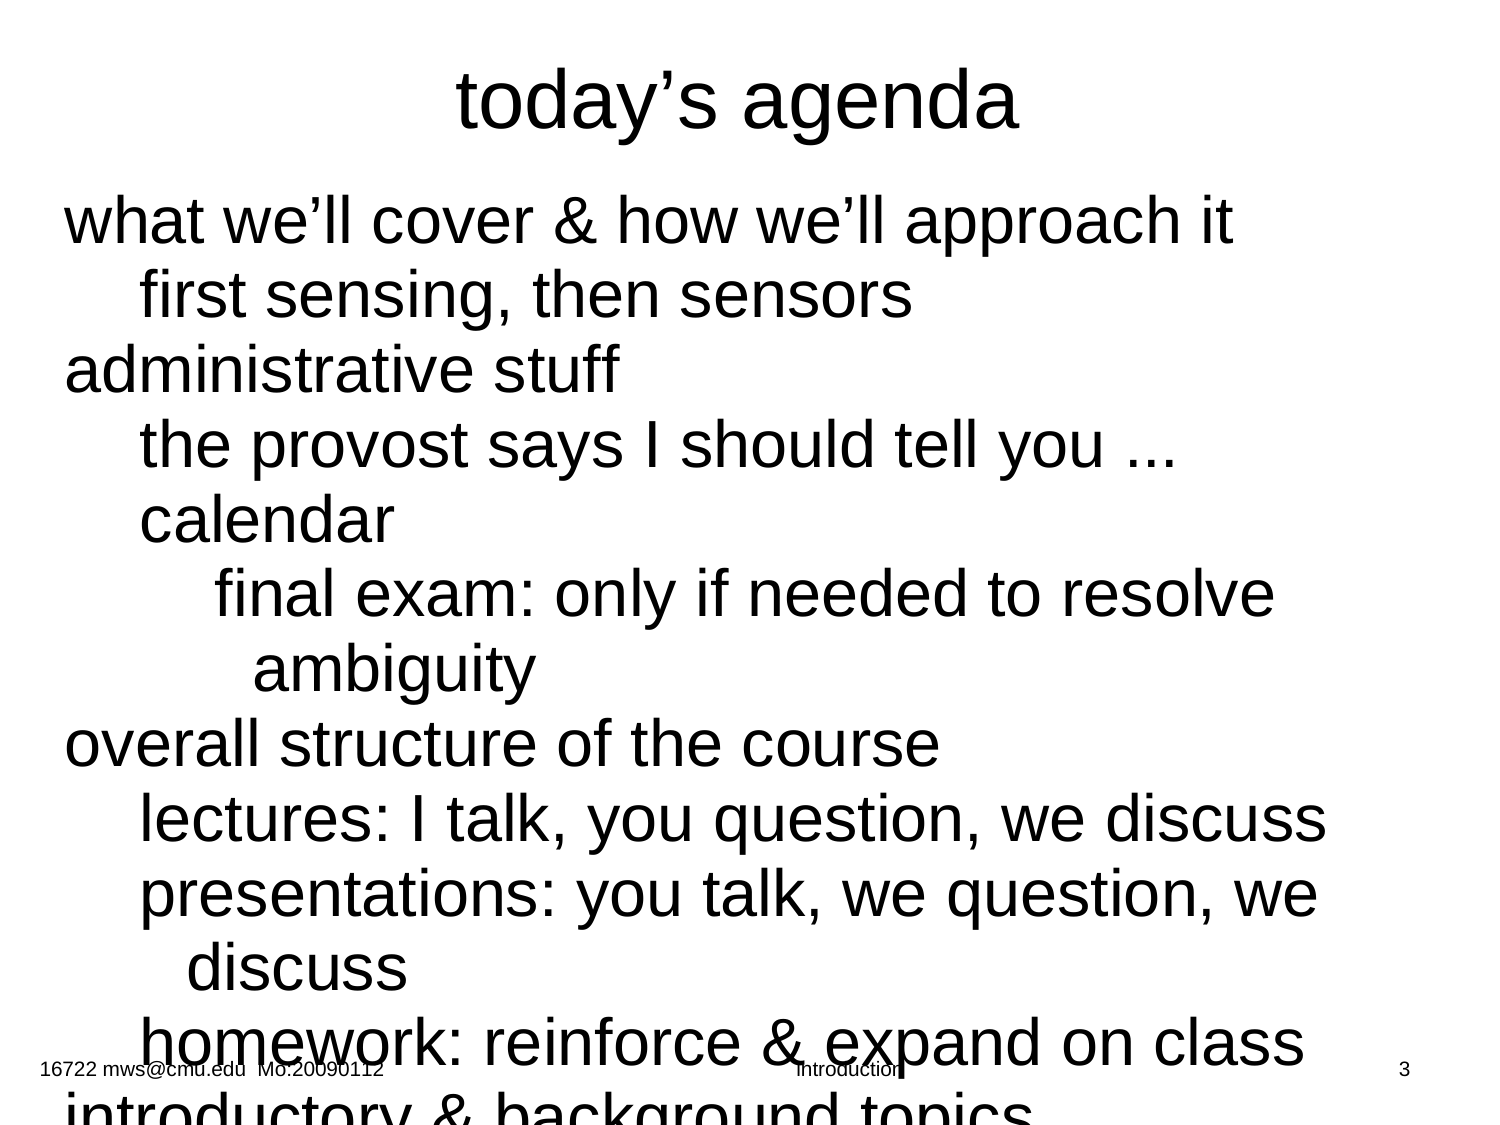

# today’s agenda
what we’ll cover & how we’ll approach it
first sensing, then sensors
administrative stuff
the provost says I should tell you ...
calendar
final exam: only if needed to resolve ambiguity
overall structure of the course
lectures: I talk, you question, we discuss
presentations: you talk, we question, we discuss
homework: reinforce & expand on class
introductory & background topics
16722 mws@cmu.edu Mo:20090112
introduction
3